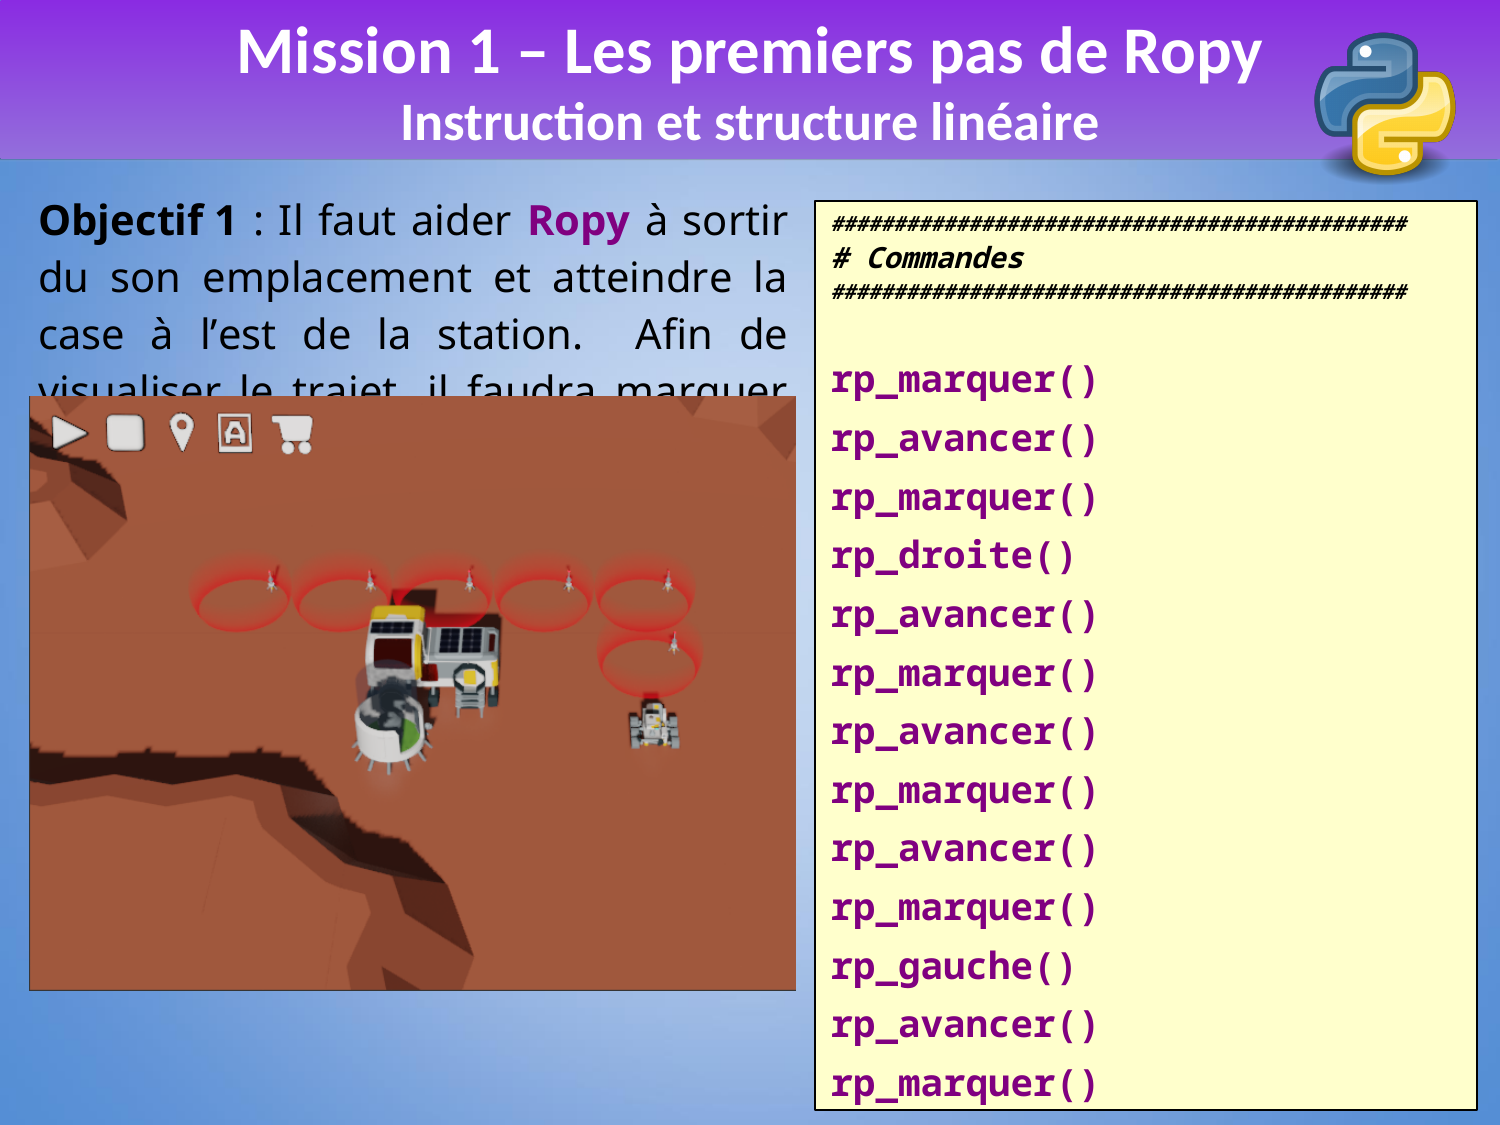

Mission 1 – Les premiers pas de Ropy
Instruction et structure linéaire
Objectif 1 : Il faut aider Ropy à sortir du son emplacement et atteindre la case à l’est de la station. Afin de visualiser le trajet, il faudra marquer les cases.
##############################################
# Commandes
##############################################
rp_marquer()
rp_avancer()
rp_marquer()
rp_droite()
rp_avancer()
rp_marquer()
rp_avancer()
rp_marquer()
rp_avancer()
rp_marquer()
rp_gauche()
rp_avancer()
rp_marquer()